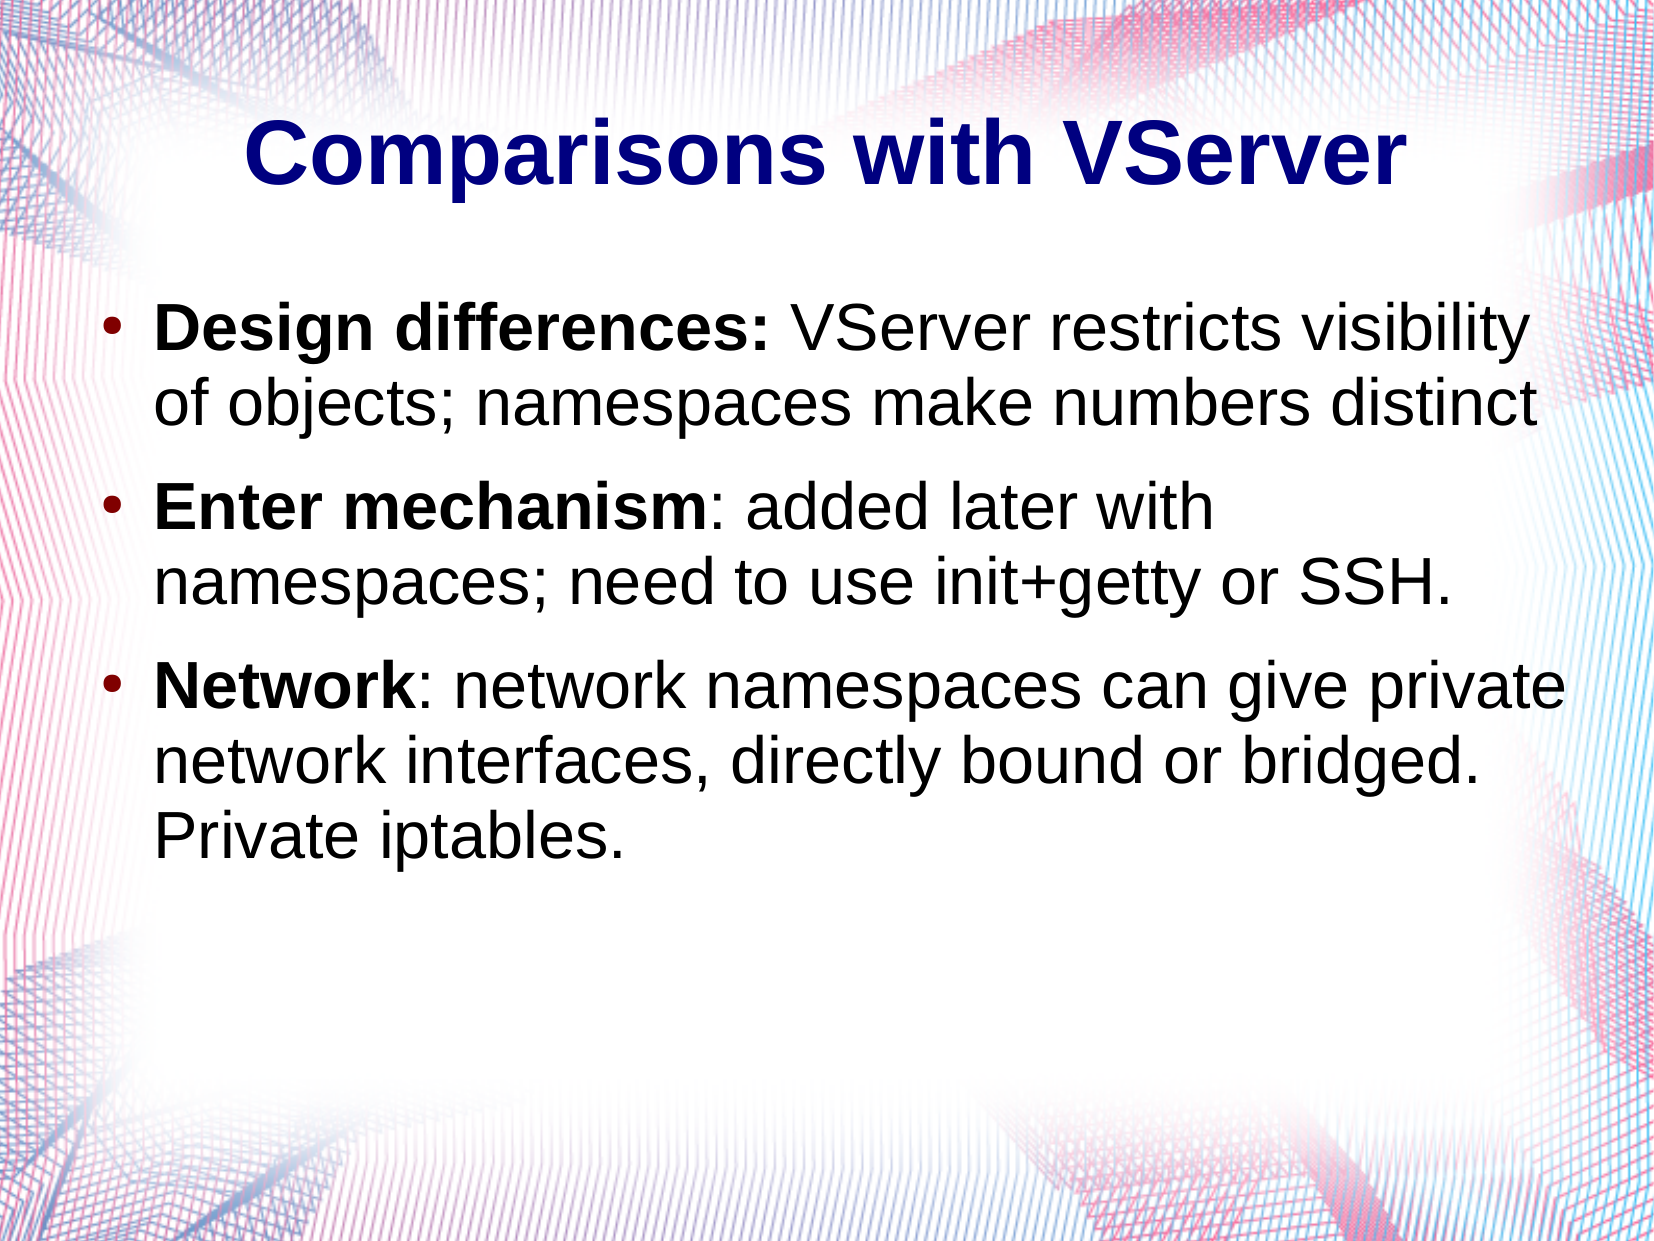

# Comparisons with VServer
Design differences: VServer restricts visibility of objects; namespaces make numbers distinct
Enter mechanism: added later with namespaces; need to use init+getty or SSH.
Network: network namespaces can give private network interfaces, directly bound or bridged. Private iptables.